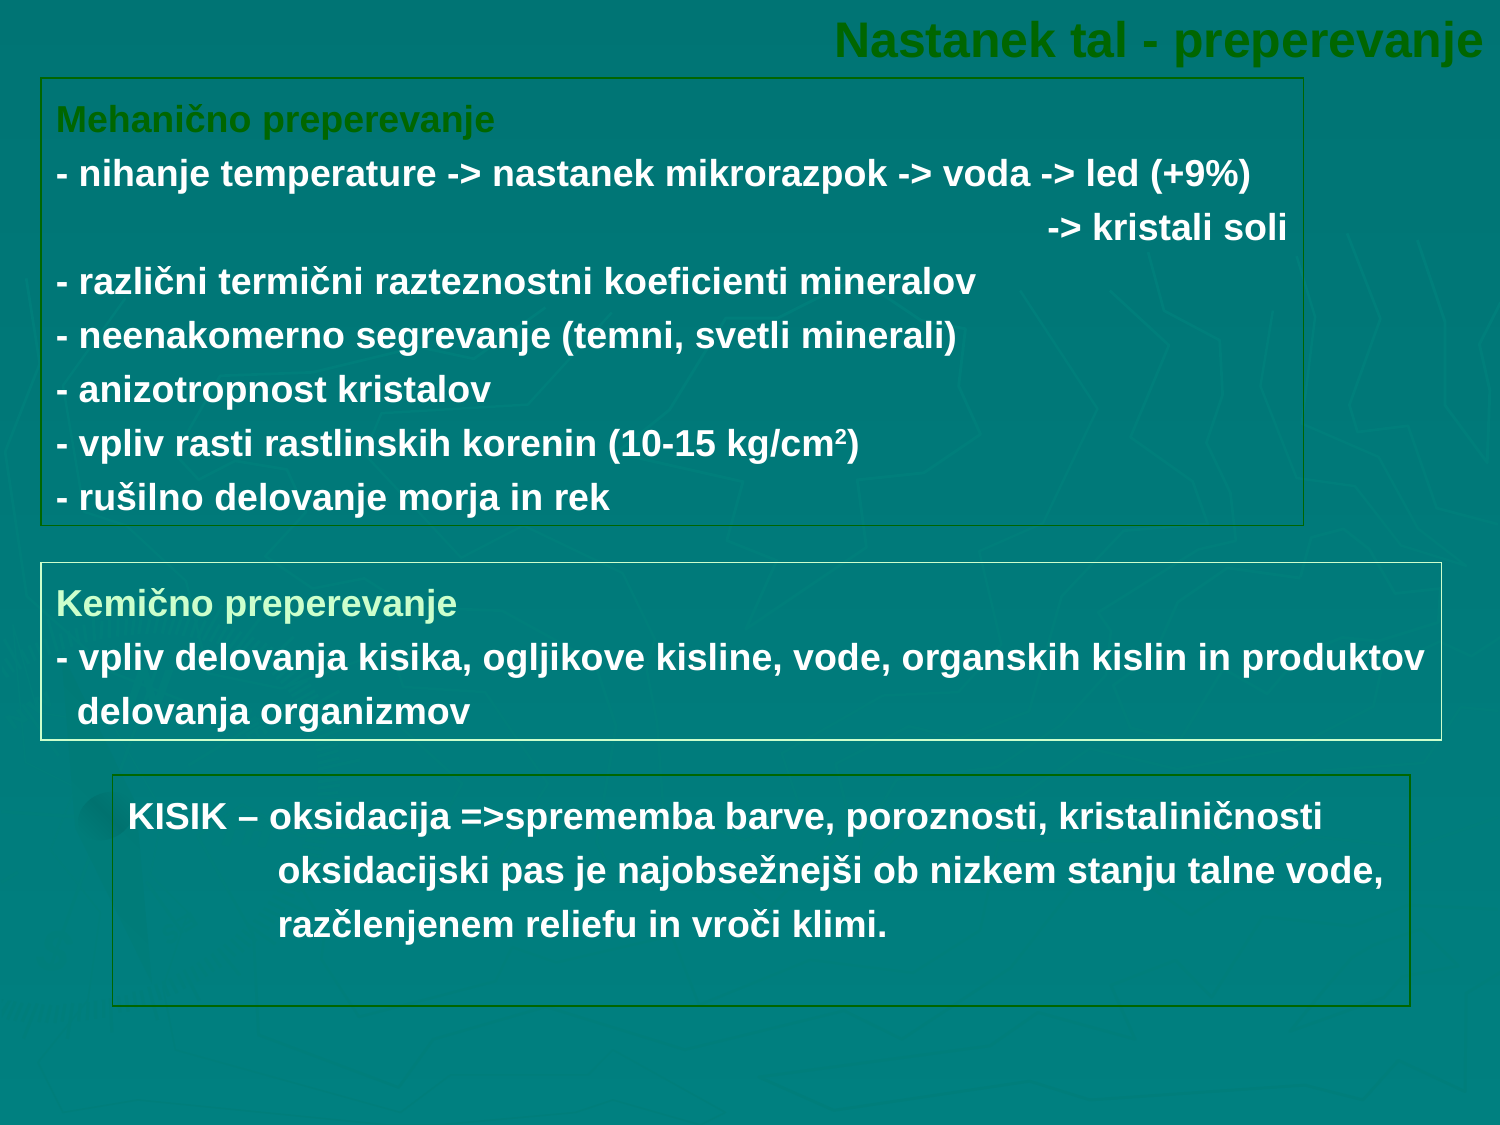

Nastanek tal - preperevanje
Mehanično preperevanje
- nihanje temperature -> nastanek mikrorazpok -> voda -> led (+9%)
					 -> kristali soli
- različni termični razteznostni koeficienti mineralov
- neenakomerno segrevanje (temni, svetli minerali)
- anizotropnost kristalov
- vpliv rasti rastlinskih korenin (10-15 kg/cm2)
- rušilno delovanje morja in rek
Kemično preperevanje
- vpliv delovanja kisika, ogljikove kisline, vode, organskih kislin in produktov
 delovanja organizmov
KISIK – oksidacija =>sprememba barve, poroznosti, kristaliničnosti
	oksidacijski pas je najobsežnejši ob nizkem stanju talne vode,
	razčlenjenem reliefu in vroči klimi.